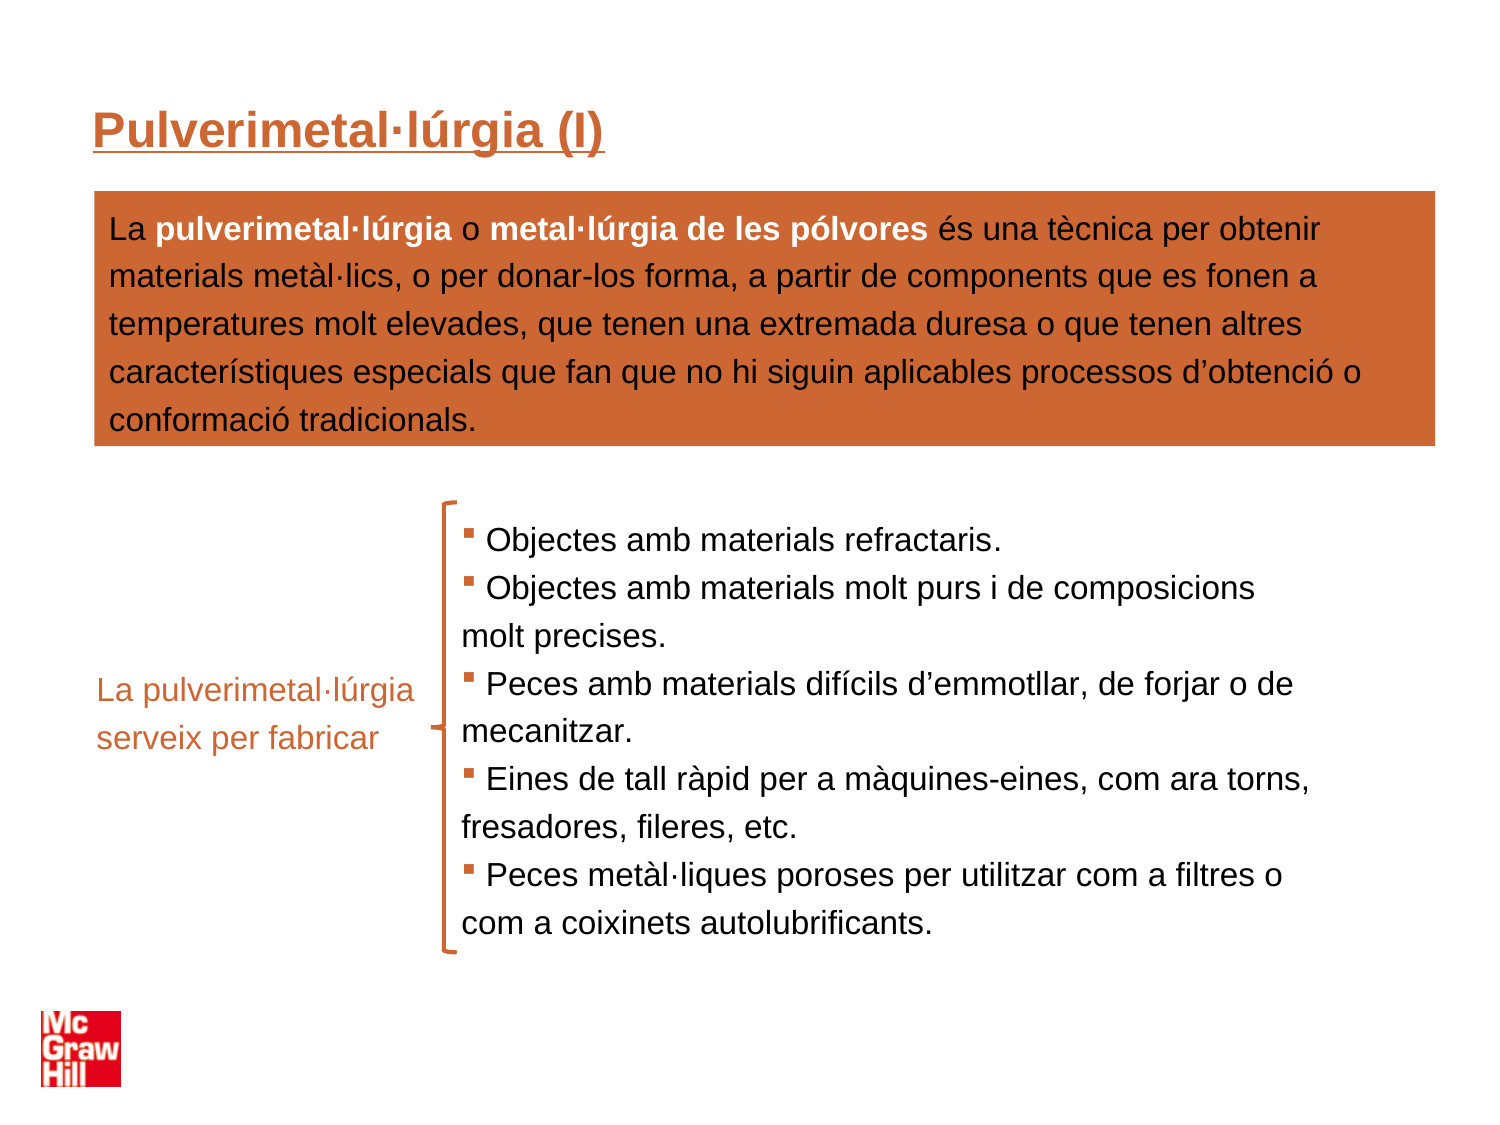

Pulverimetal·lúrgia (I)
La pulverimetal·lúrgia o metal·lúrgia de les pólvores és una tècnica per obtenir materials metàl·lics, o per donar-los forma, a partir de components que es fonen a temperatures molt elevades, que tenen una extremada duresa o que tenen altres característiques especials que fan que no hi siguin aplicables processos d’obtenció o conformació tradicionals.
 Objectes amb materials refractaris.
 Objectes amb materials molt purs i de composicions molt precises.
 Peces amb materials difícils d’emmotllar, de forjar o de mecanitzar.
 Eines de tall ràpid per a màquines-eines, com ara torns, fresadores, fileres, etc.
 Peces metàl·liques poroses per utilitzar com a filtres o com a coixinets autolubrificants.
La pulverimetal·lúrgia
serveix per fabricar